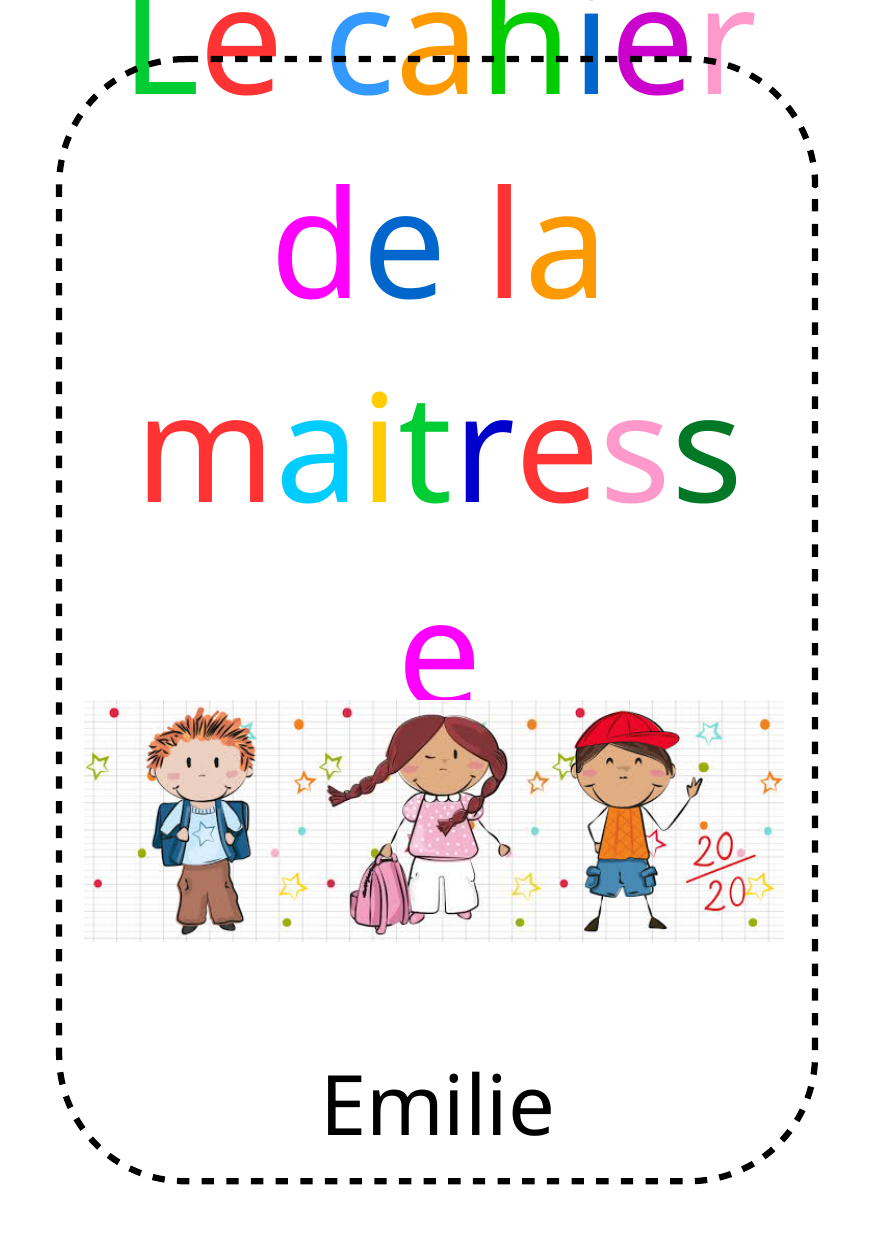

# Le cahier de la maitresse
Emilie